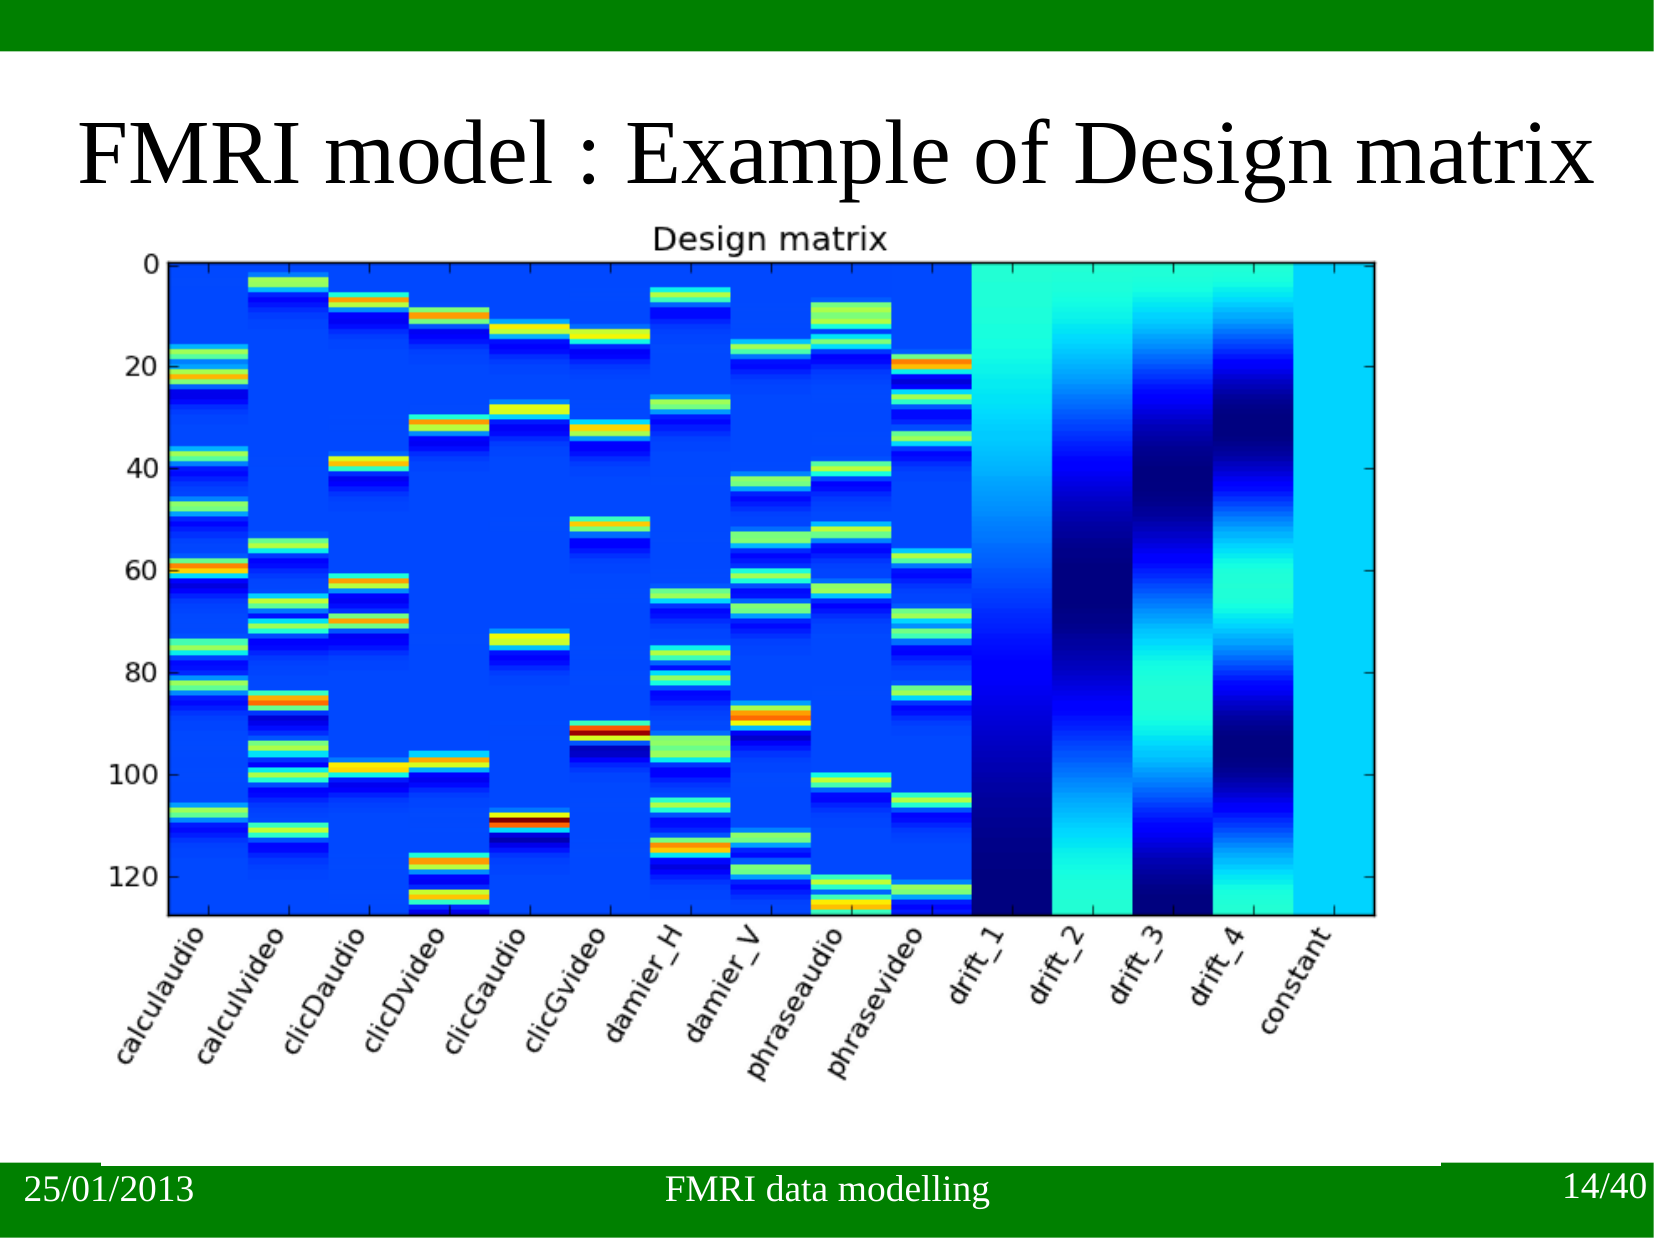

# FMRI model : Example of Design matrix
14